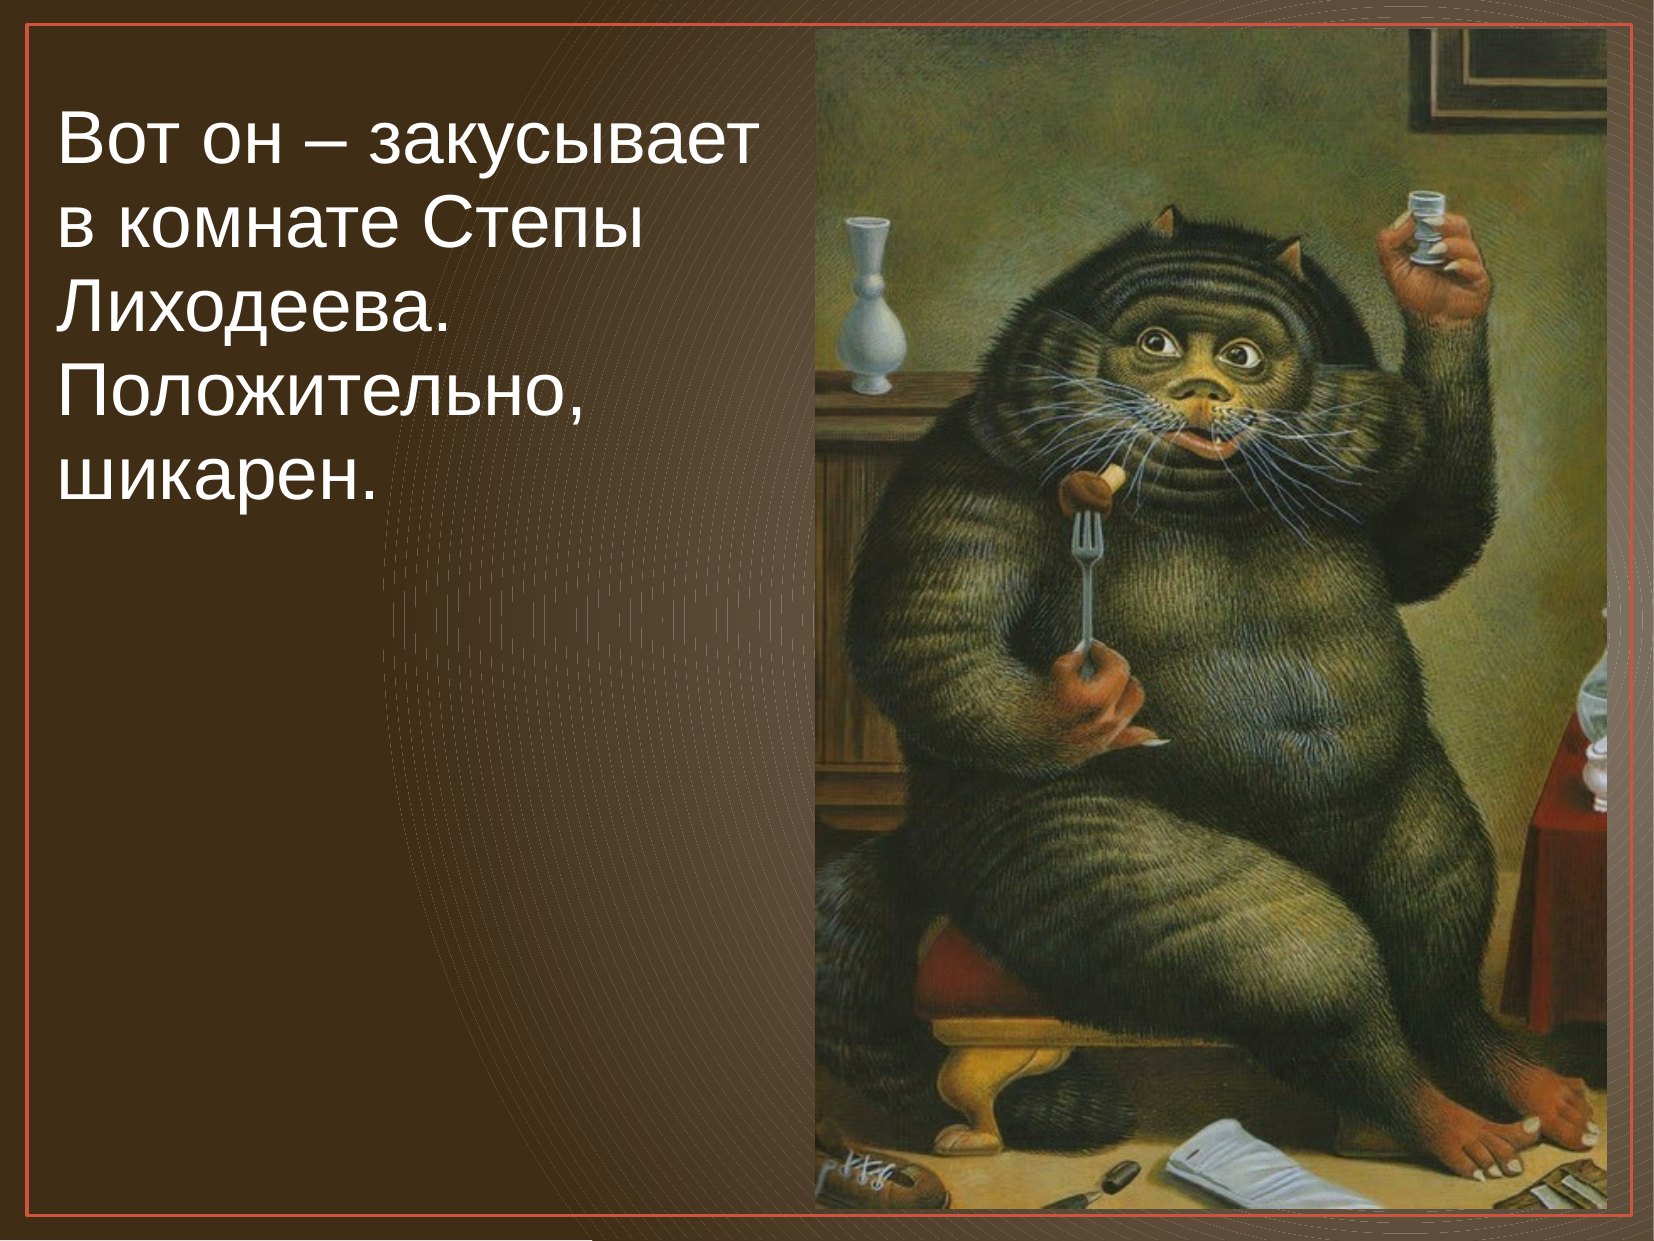

Вот он – закусывает в комнате Степы Лиходеева. Положительно, шикарен.